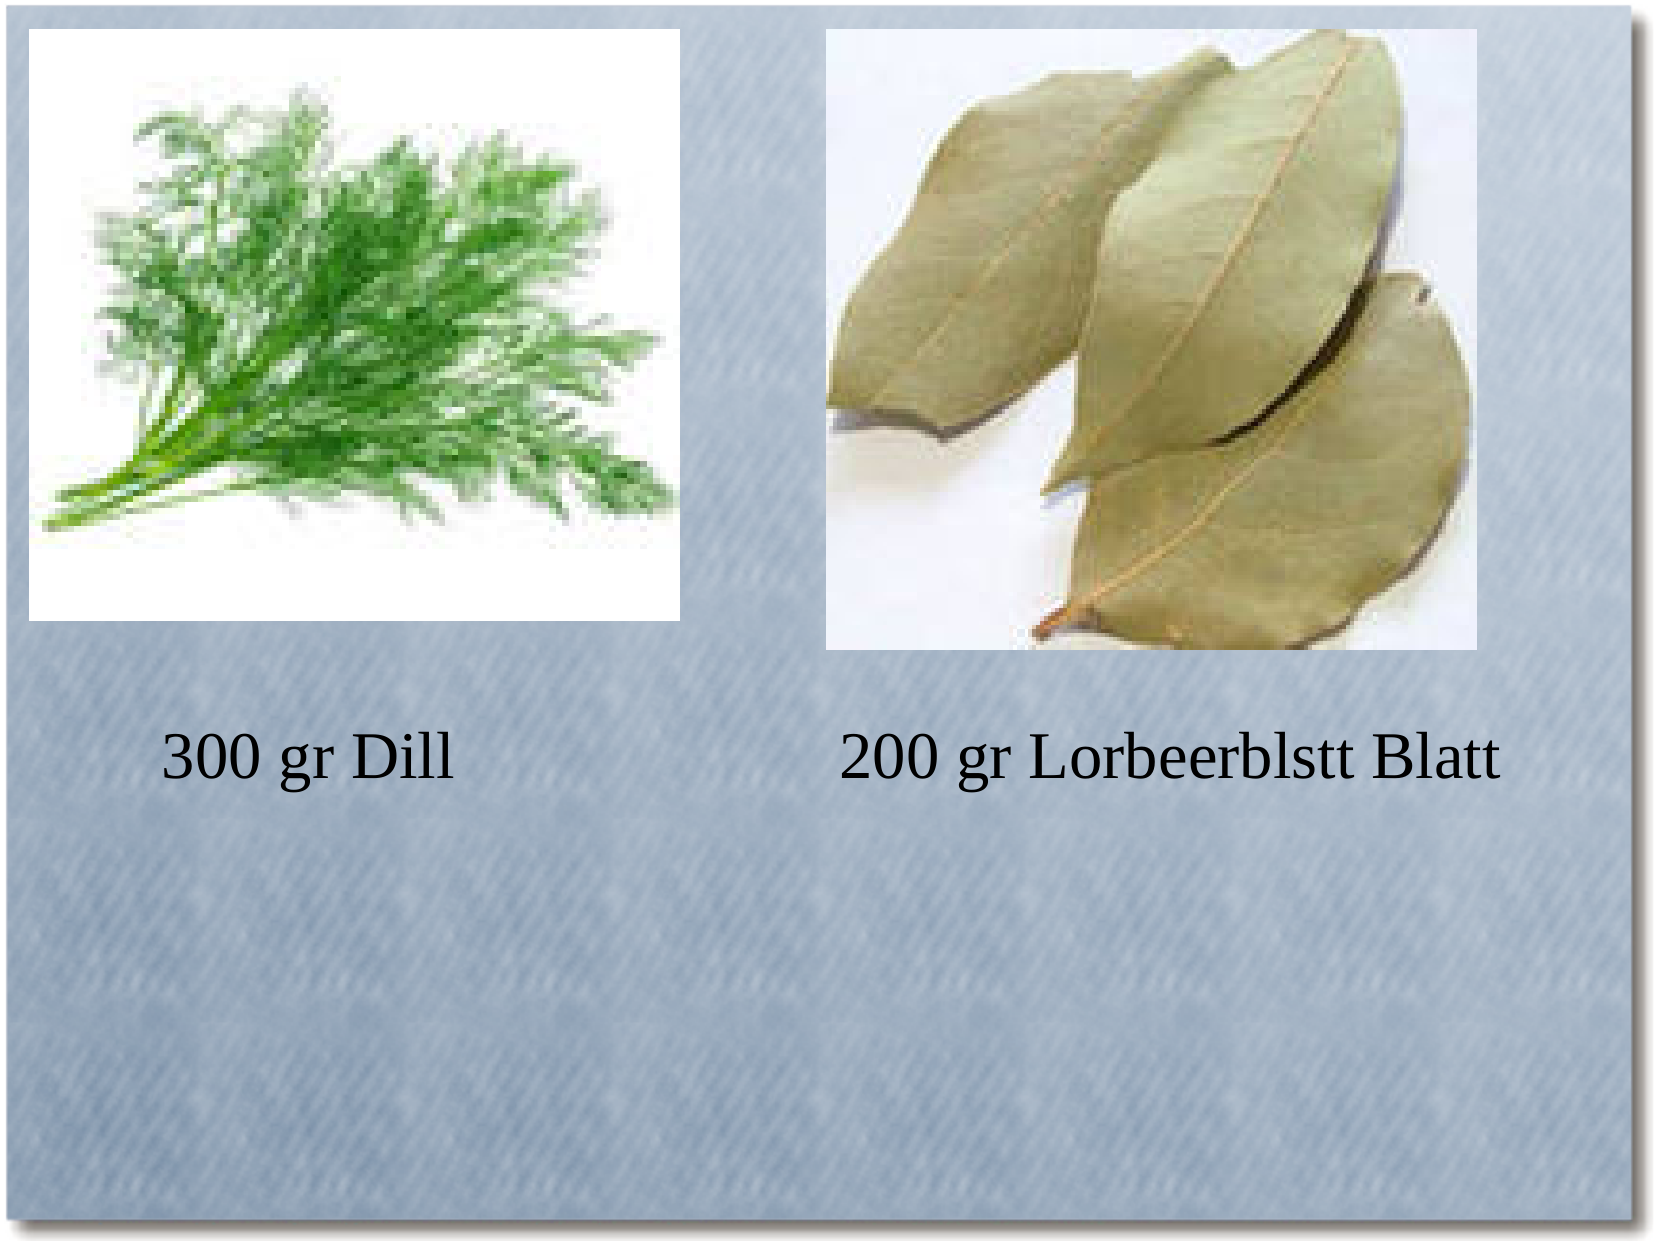

# 300 gr Dill 200 gr Lorbeerblstt Blatt